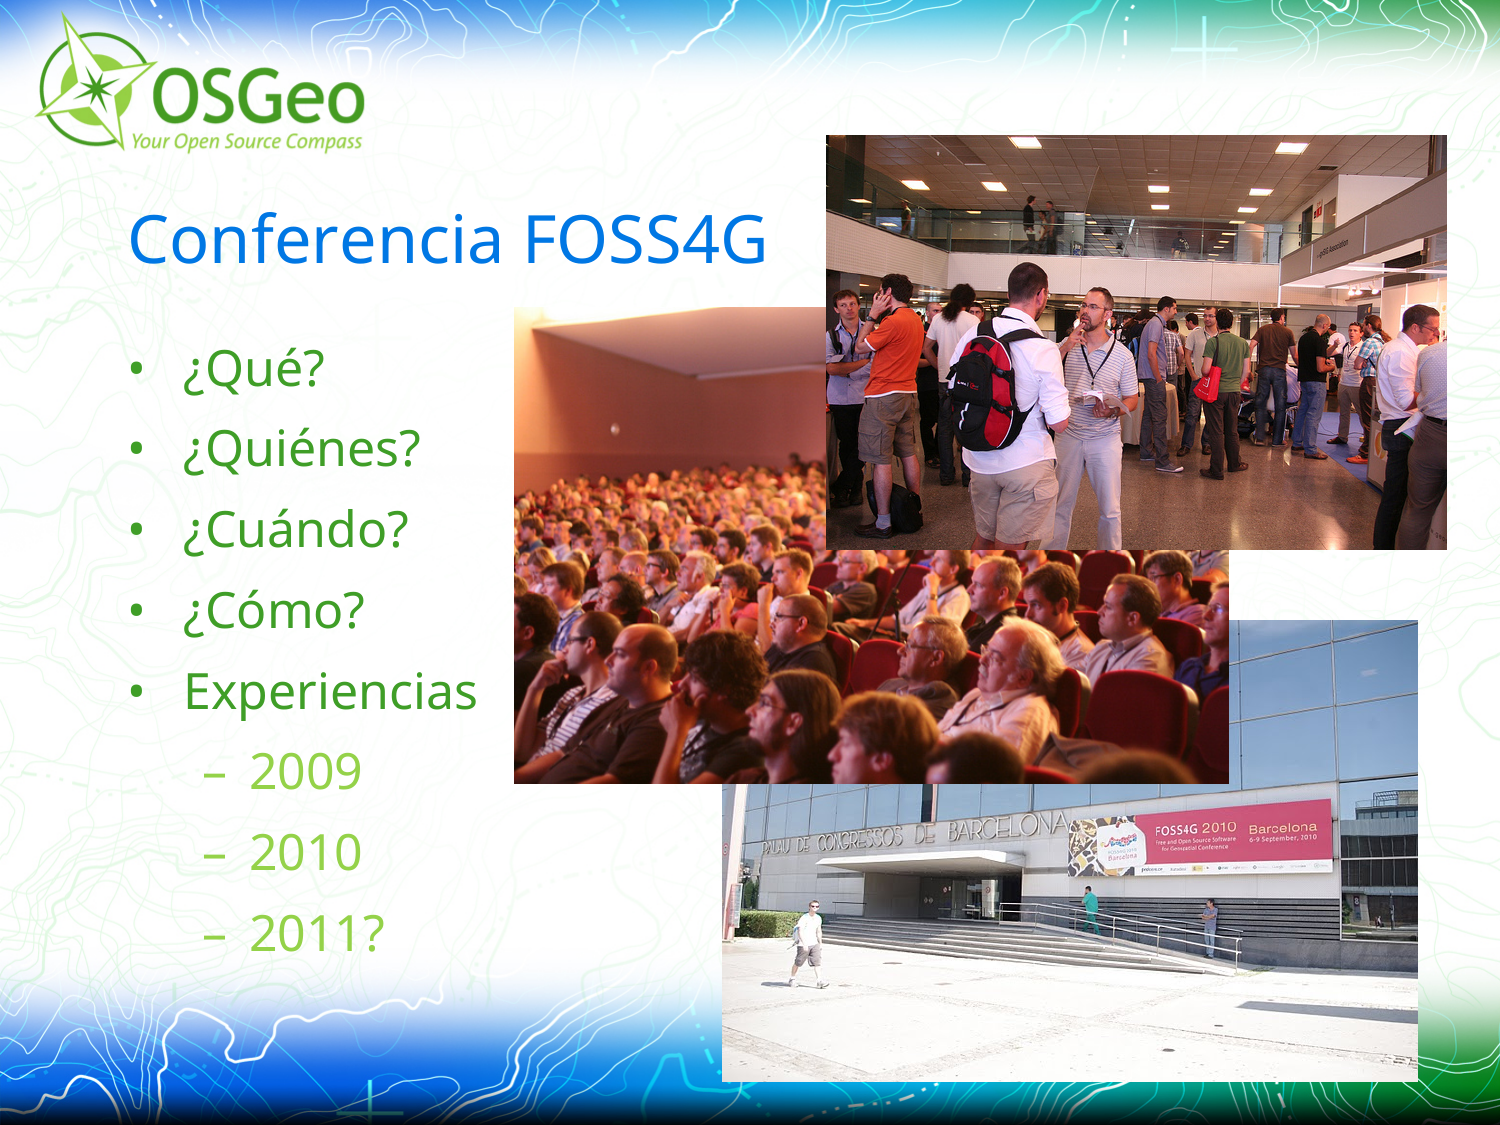

# Conferencia FOSS4G
¿Qué?
¿Quiénes?
¿Cuándo?
¿Cómo?
Experiencias
2009
2010
2011?